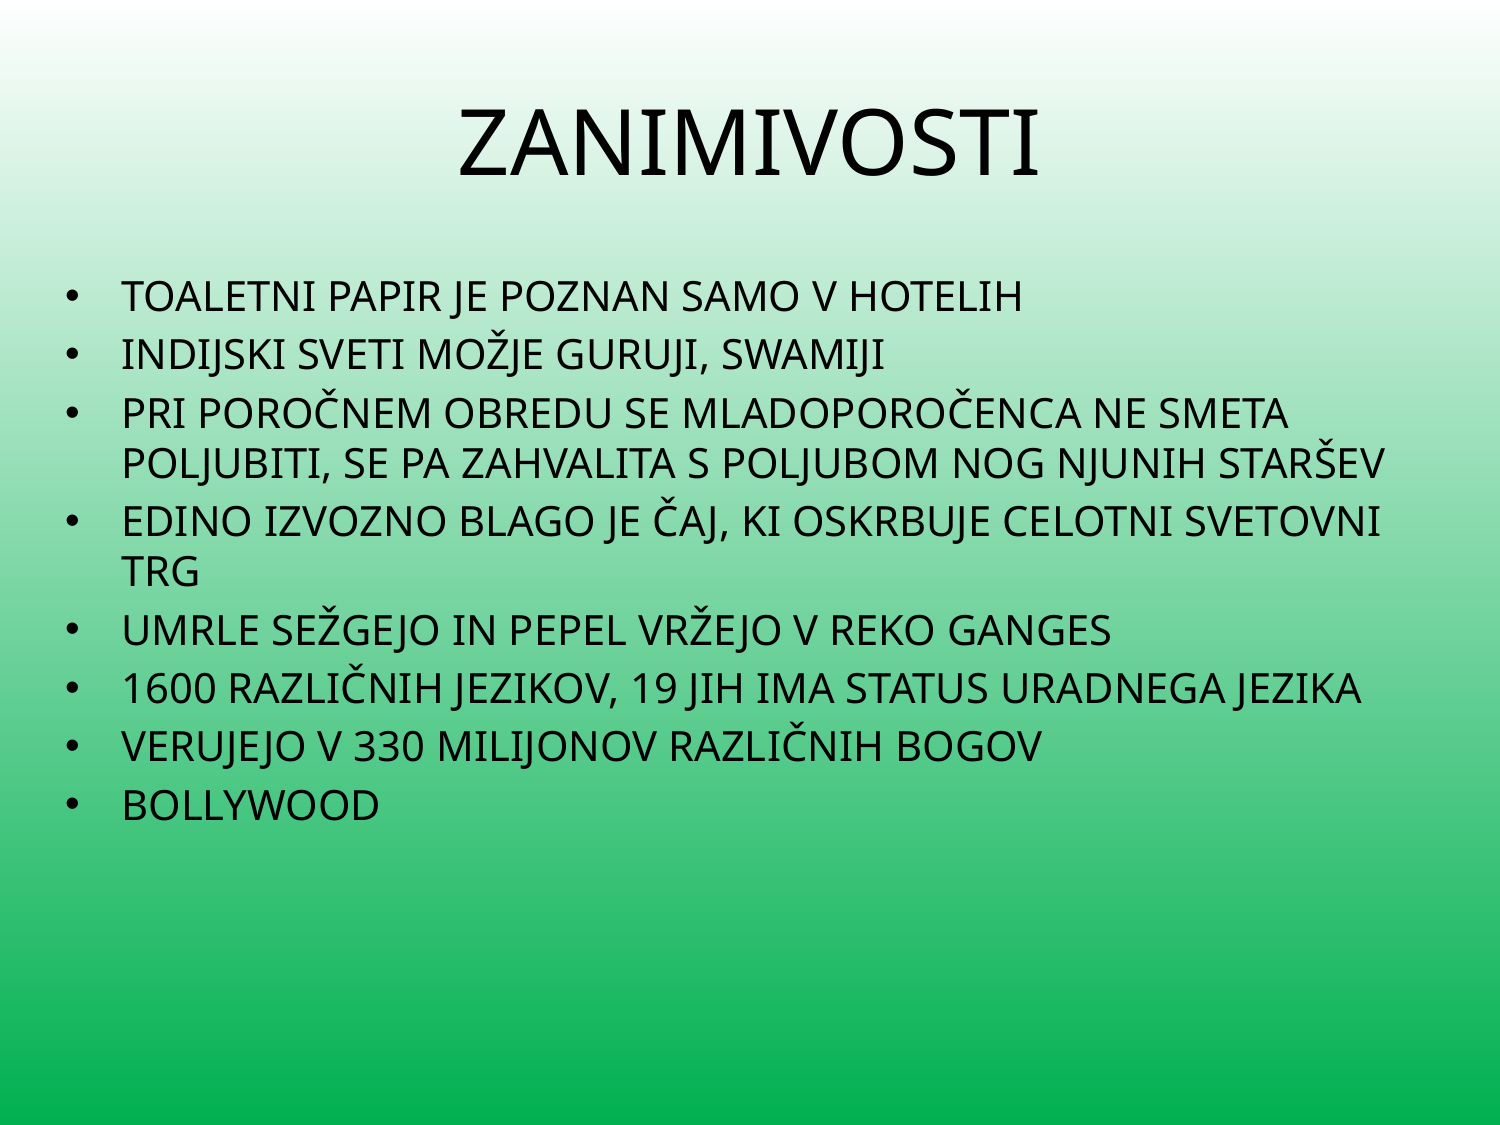

# ZANIMIVOSTI
TOALETNI PAPIR JE POZNAN SAMO V HOTELIH
INDIJSKI SVETI MOŽJE GURUJI, SWAMIJI
PRI POROČNEM OBREDU SE MLADOPOROČENCA NE SMETA POLJUBITI, SE PA ZAHVALITA S POLJUBOM NOG NJUNIH STARŠEV
EDINO IZVOZNO BLAGO JE ČAJ, KI OSKRBUJE CELOTNI SVETOVNI TRG
UMRLE SEŽGEJO IN PEPEL VRŽEJO V REKO GANGES
1600 RAZLIČNIH JEZIKOV, 19 JIH IMA STATUS URADNEGA JEZIKA
VERUJEJO V 330 MILIJONOV RAZLIČNIH BOGOV
BOLLYWOOD